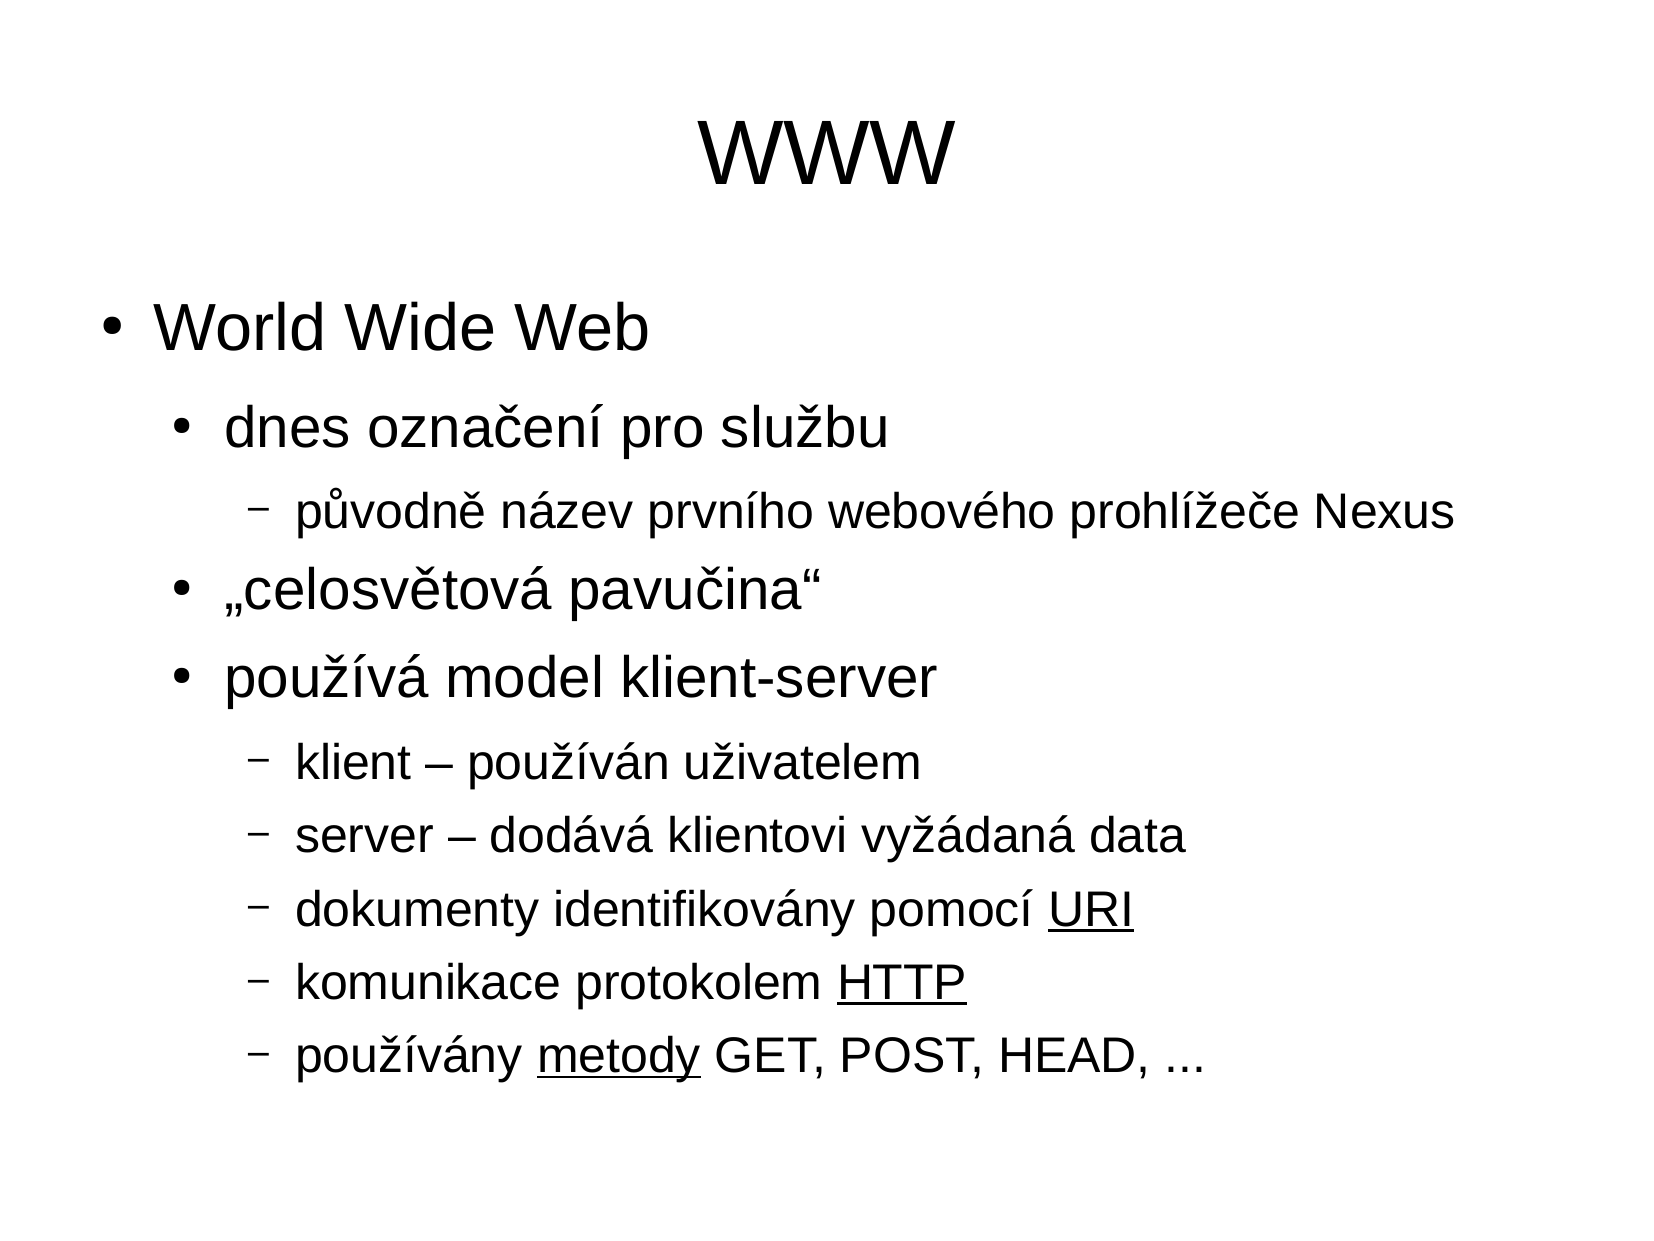

# WWW
World Wide Web
dnes označení pro službu
původně název prvního webového prohlížeče Nexus
„celosvětová pavučina“
používá model klient-server
klient – používán uživatelem
server – dodává klientovi vyžádaná data
dokumenty identifikovány pomocí URI
komunikace protokolem HTTP
používány metody GET, POST, HEAD, ...